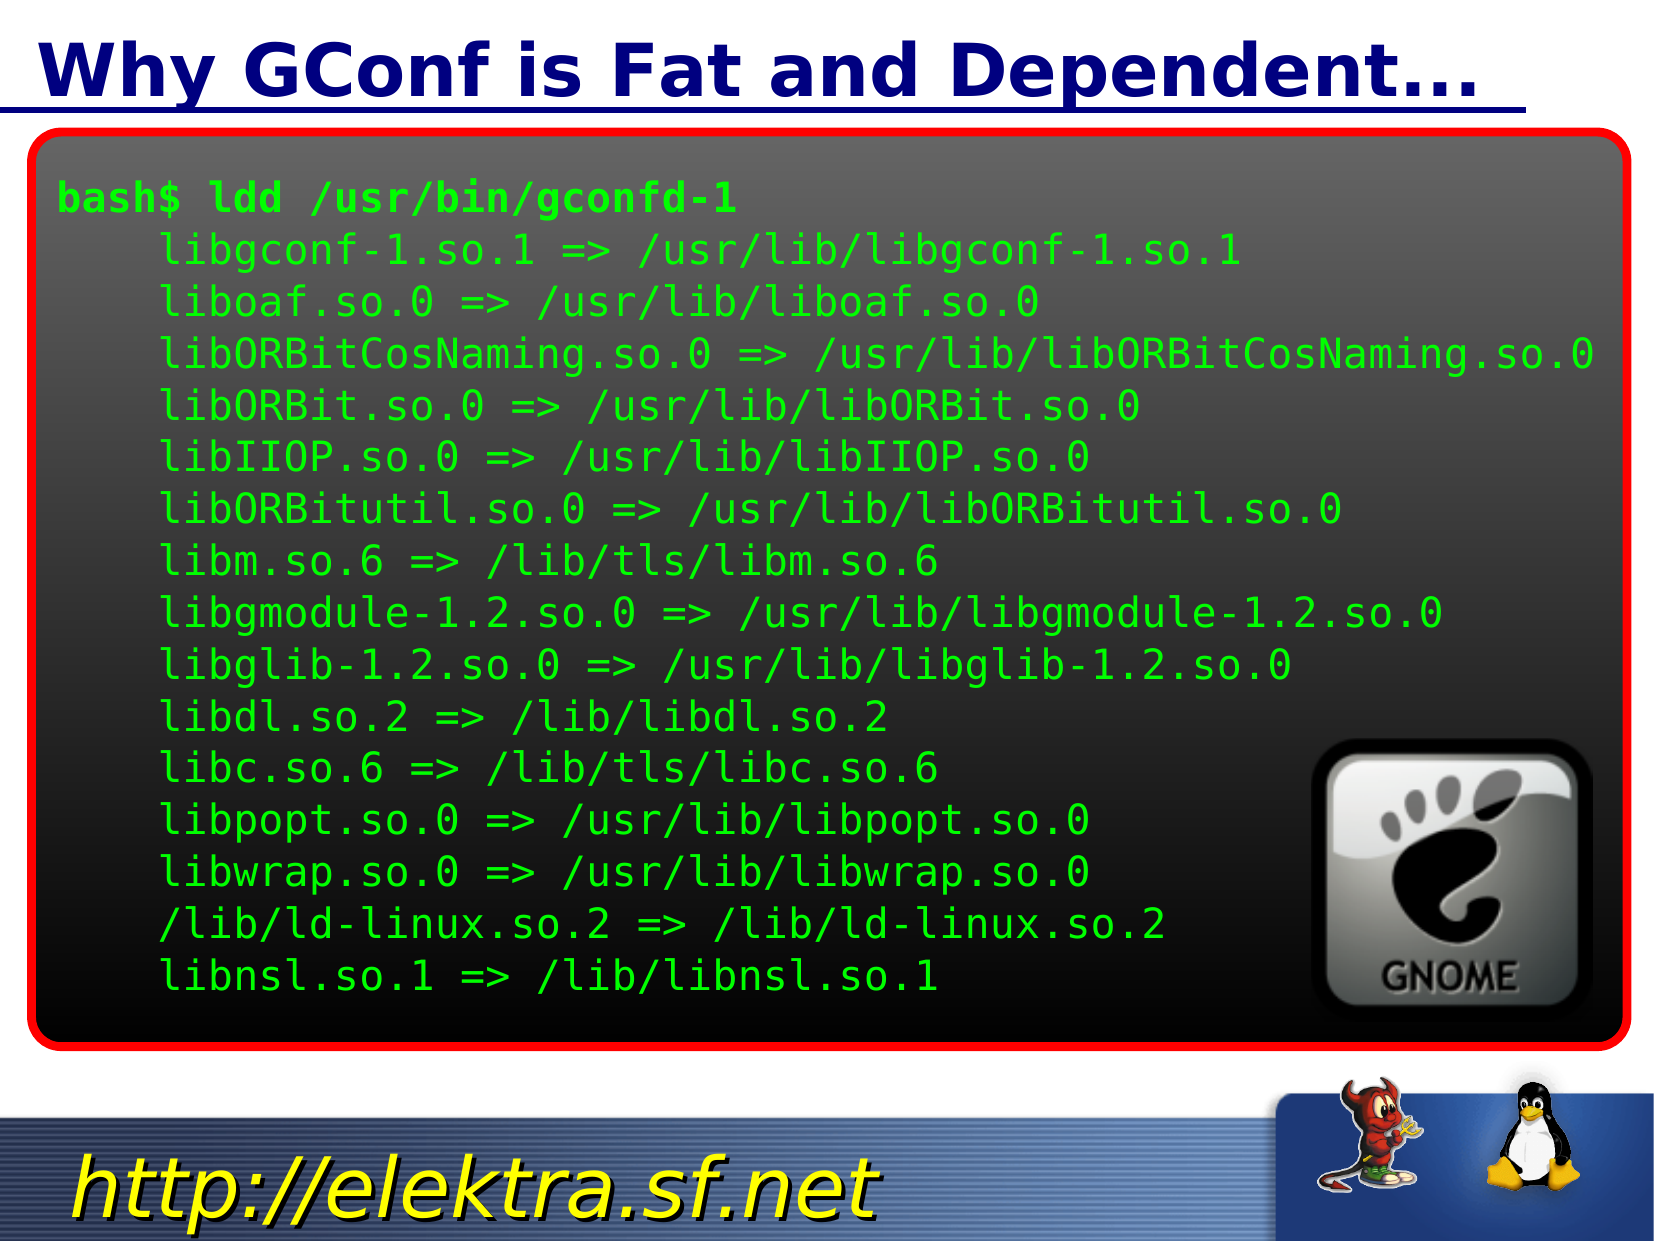

Why GConf is Fat and Dependent...
bash$ ldd /usr/bin/gconfd-1
 libgconf-1.so.1 => /usr/lib/libgconf-1.so.1
 liboaf.so.0 => /usr/lib/liboaf.so.0
 libORBitCosNaming.so.0 => /usr/lib/libORBitCosNaming.so.0
 libORBit.so.0 => /usr/lib/libORBit.so.0
 libIIOP.so.0 => /usr/lib/libIIOP.so.0
 libORBitutil.so.0 => /usr/lib/libORBitutil.so.0
 libm.so.6 => /lib/tls/libm.so.6
 libgmodule-1.2.so.0 => /usr/lib/libgmodule-1.2.so.0
 libglib-1.2.so.0 => /usr/lib/libglib-1.2.so.0
 libdl.so.2 => /lib/libdl.so.2
 libc.so.6 => /lib/tls/libc.so.6
 libpopt.so.0 => /usr/lib/libpopt.so.0
 libwrap.so.0 => /usr/lib/libwrap.so.0
 /lib/ld-linux.so.2 => /lib/ld-linux.so.2
 libnsl.so.1 => /lib/libnsl.so.1